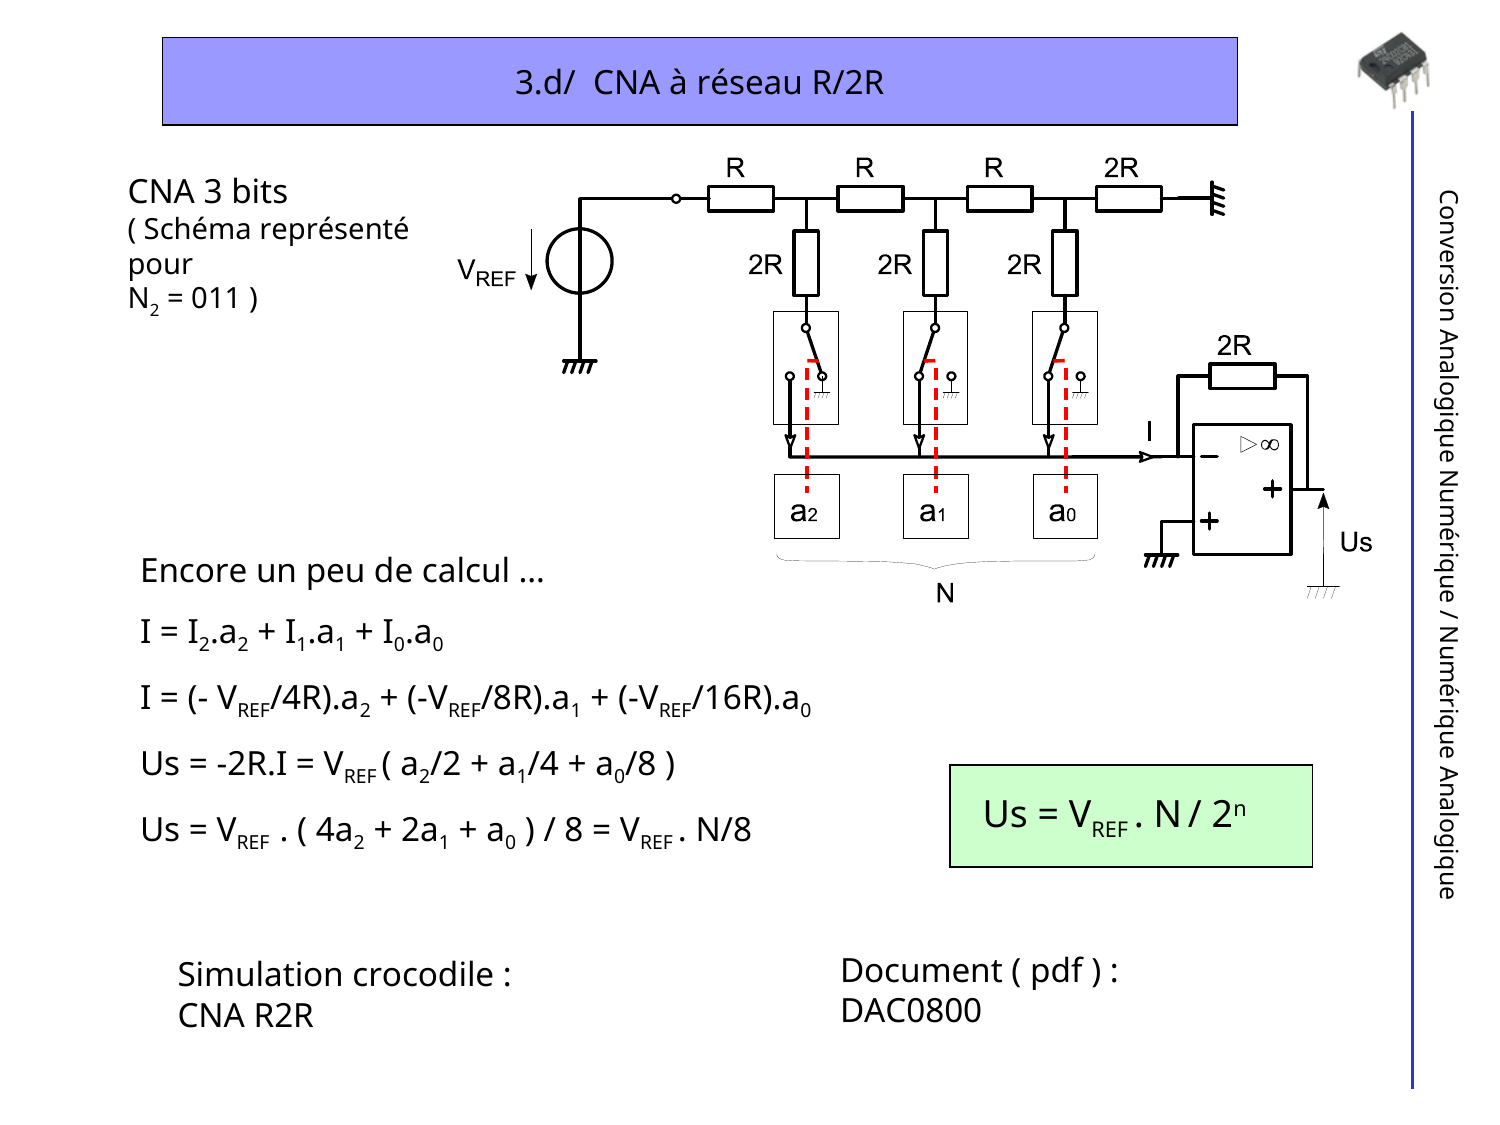

# 3.d/ CNA à réseau R/2R
CNA 3 bits
( Schéma représenté pour
N2 = 011 )
Conversion Analogique Numérique / Numérique Analogique
Encore un peu de calcul …
I = I2.a2 + I1.a1 + I0.a0
I = (- VREF/4R).a2 + (-VREF/8R).a1 + (-VREF/16R).a0
Us = -2R.I = VREF ( a2/2 + a1/4 + a0/8 )
Us = VREF . ( 4a2 + 2a1 + a0 ) / 8 = VREF . N/8
Us = VREF . N / 2n
Document ( pdf ) :
DAC0800
Simulation crocodile :
CNA R2R